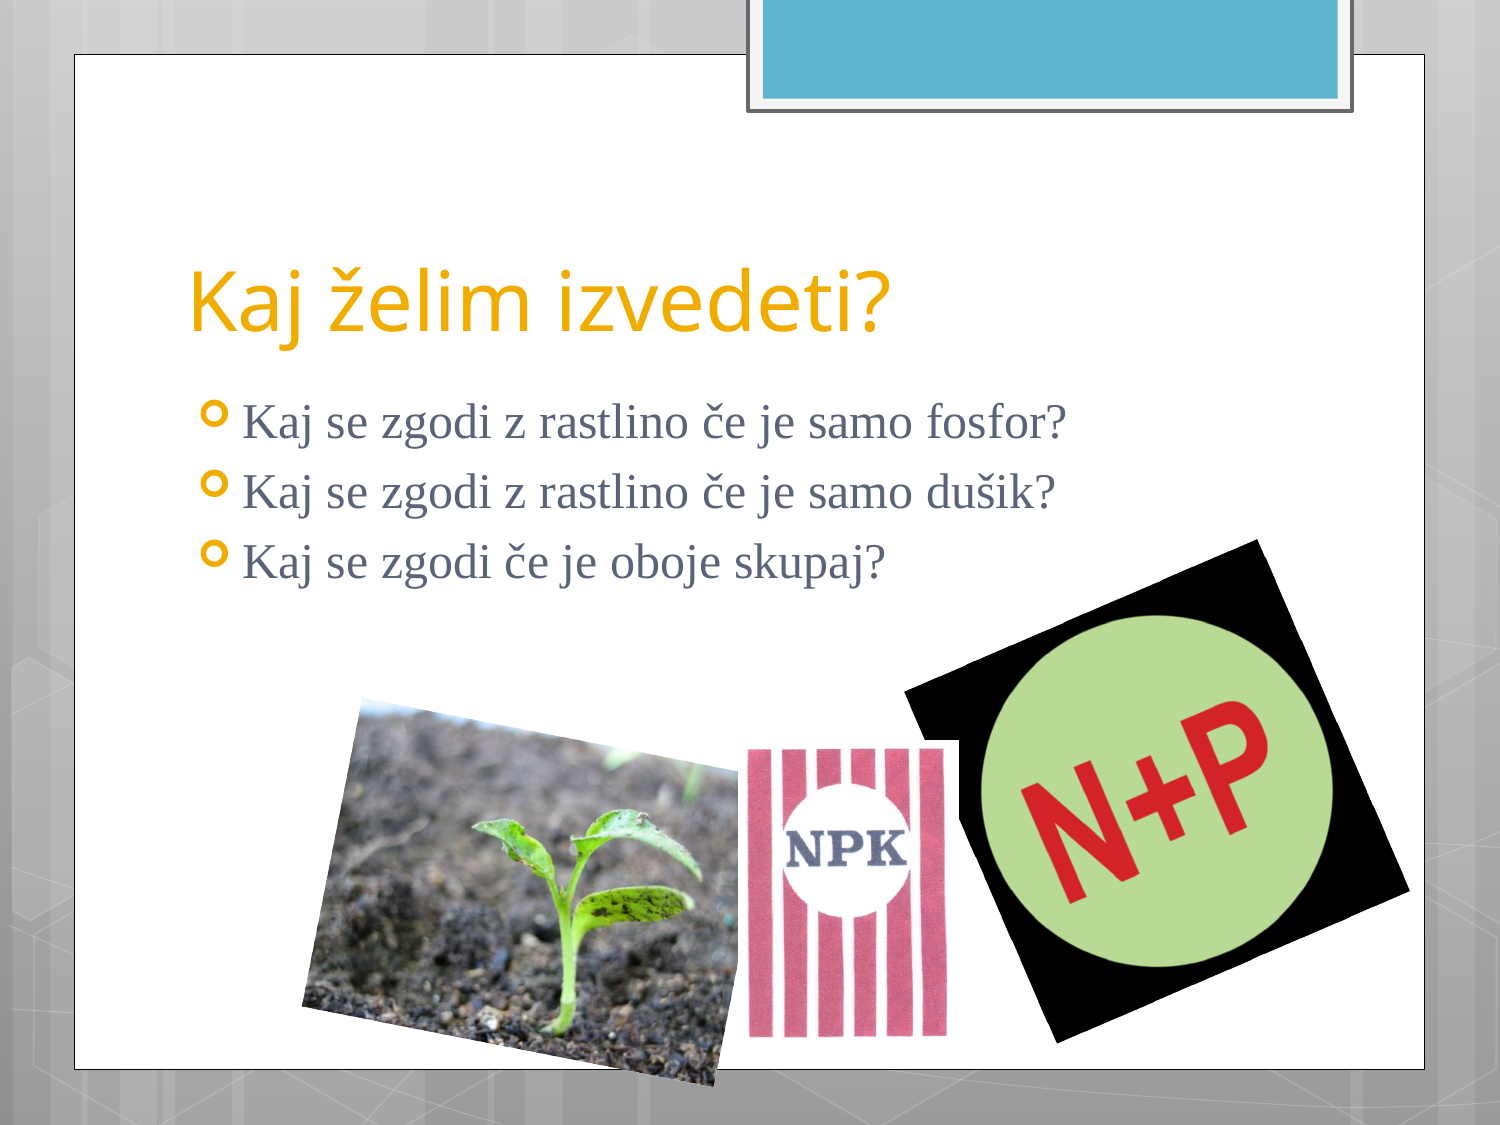

# Kaj želim izvedeti?
Kaj se zgodi z rastlino če je samo fosfor?
Kaj se zgodi z rastlino če je samo dušik?
Kaj se zgodi če je oboje skupaj?